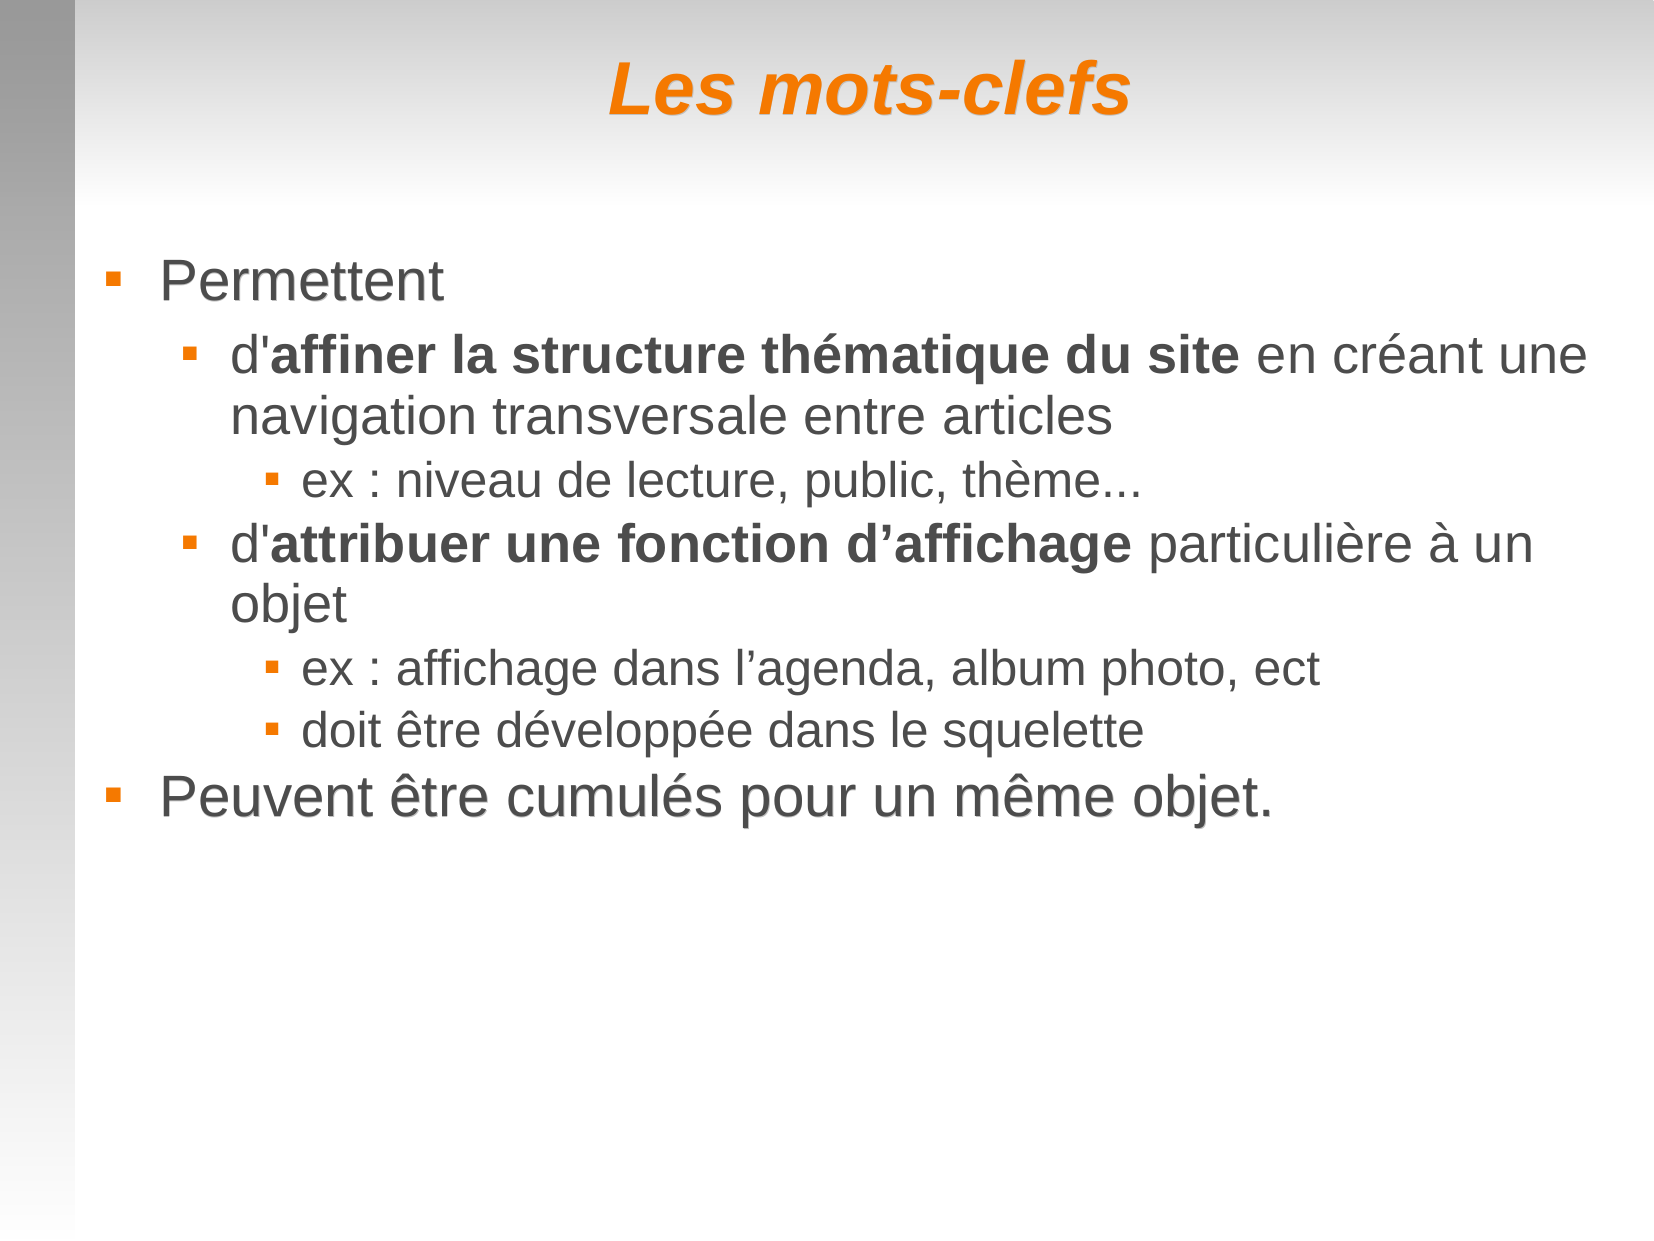

# Les mots-clefs
Permettent
d'affiner la structure thématique du site en créant une navigation transversale entre articles
ex : niveau de lecture, public, thème...
d'attribuer une fonction d’affichage particulière à un objet
ex : affichage dans l’agenda, album photo, ect
doit être développée dans le squelette
Peuvent être cumulés pour un même objet.